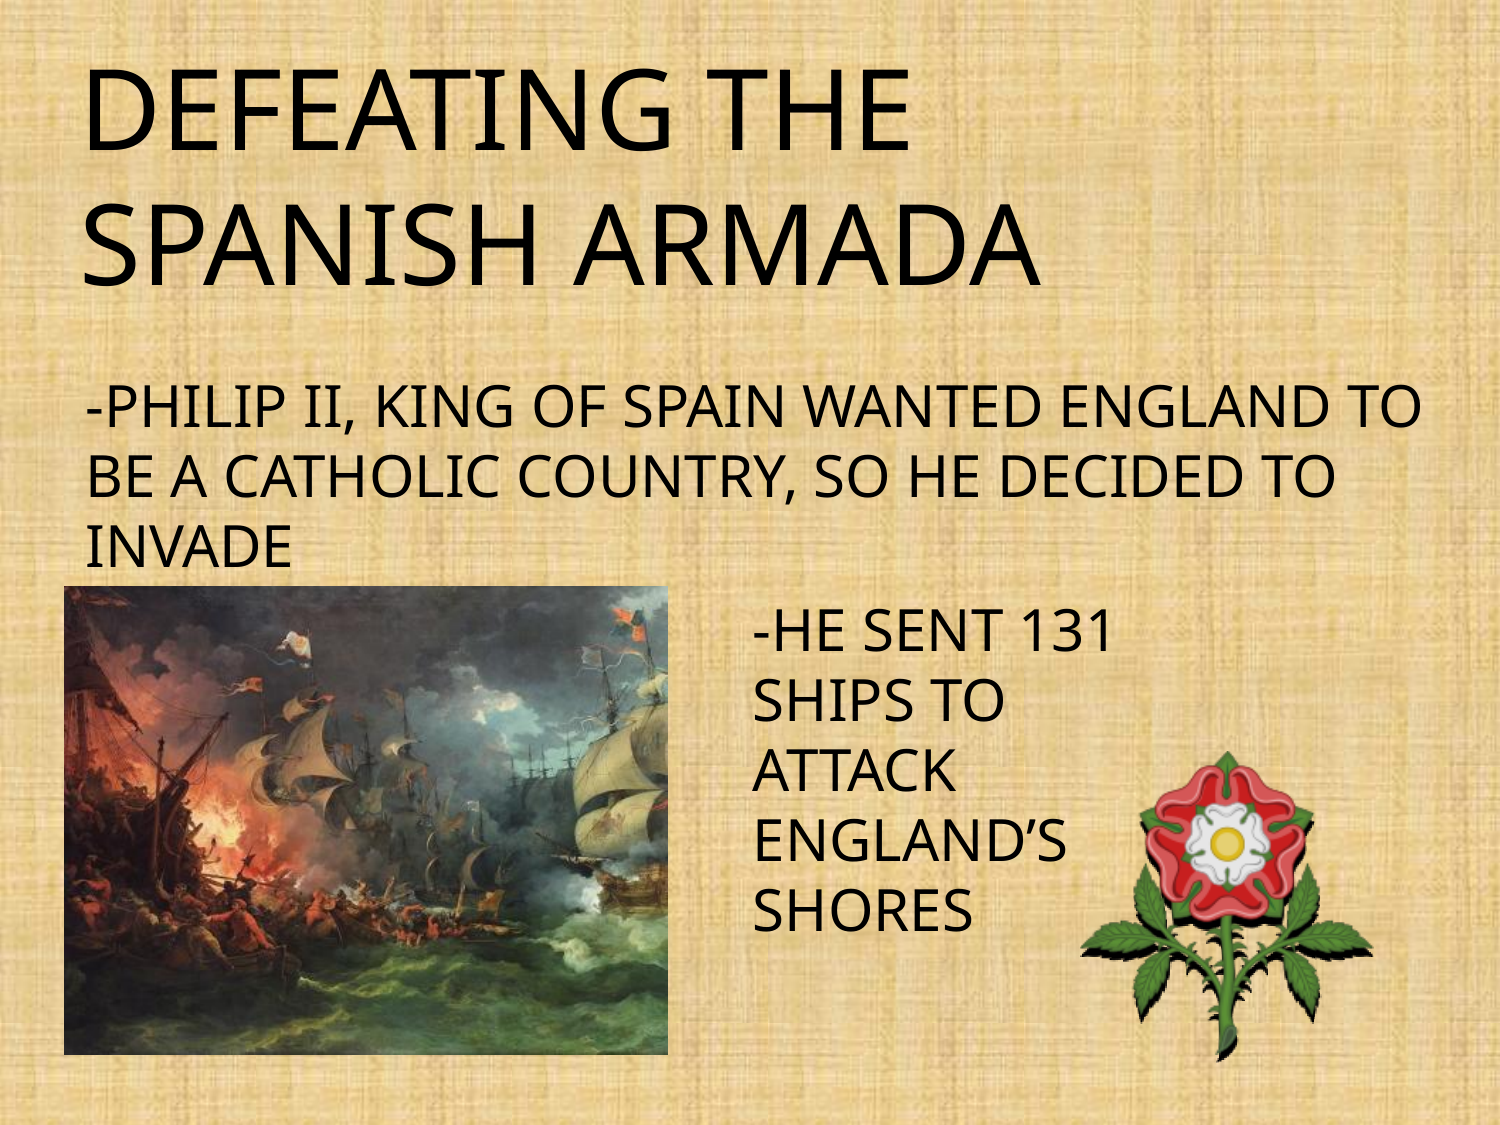

DEFEATING THE SPANISH ARMADA
-PHILIP II, KING OF SPAIN WANTED ENGLAND TO BE A CATHOLIC COUNTRY, SO HE DECIDED TO INVADE
-HE SENT 131 SHIPS TO ATTACK ENGLAND’S SHORES